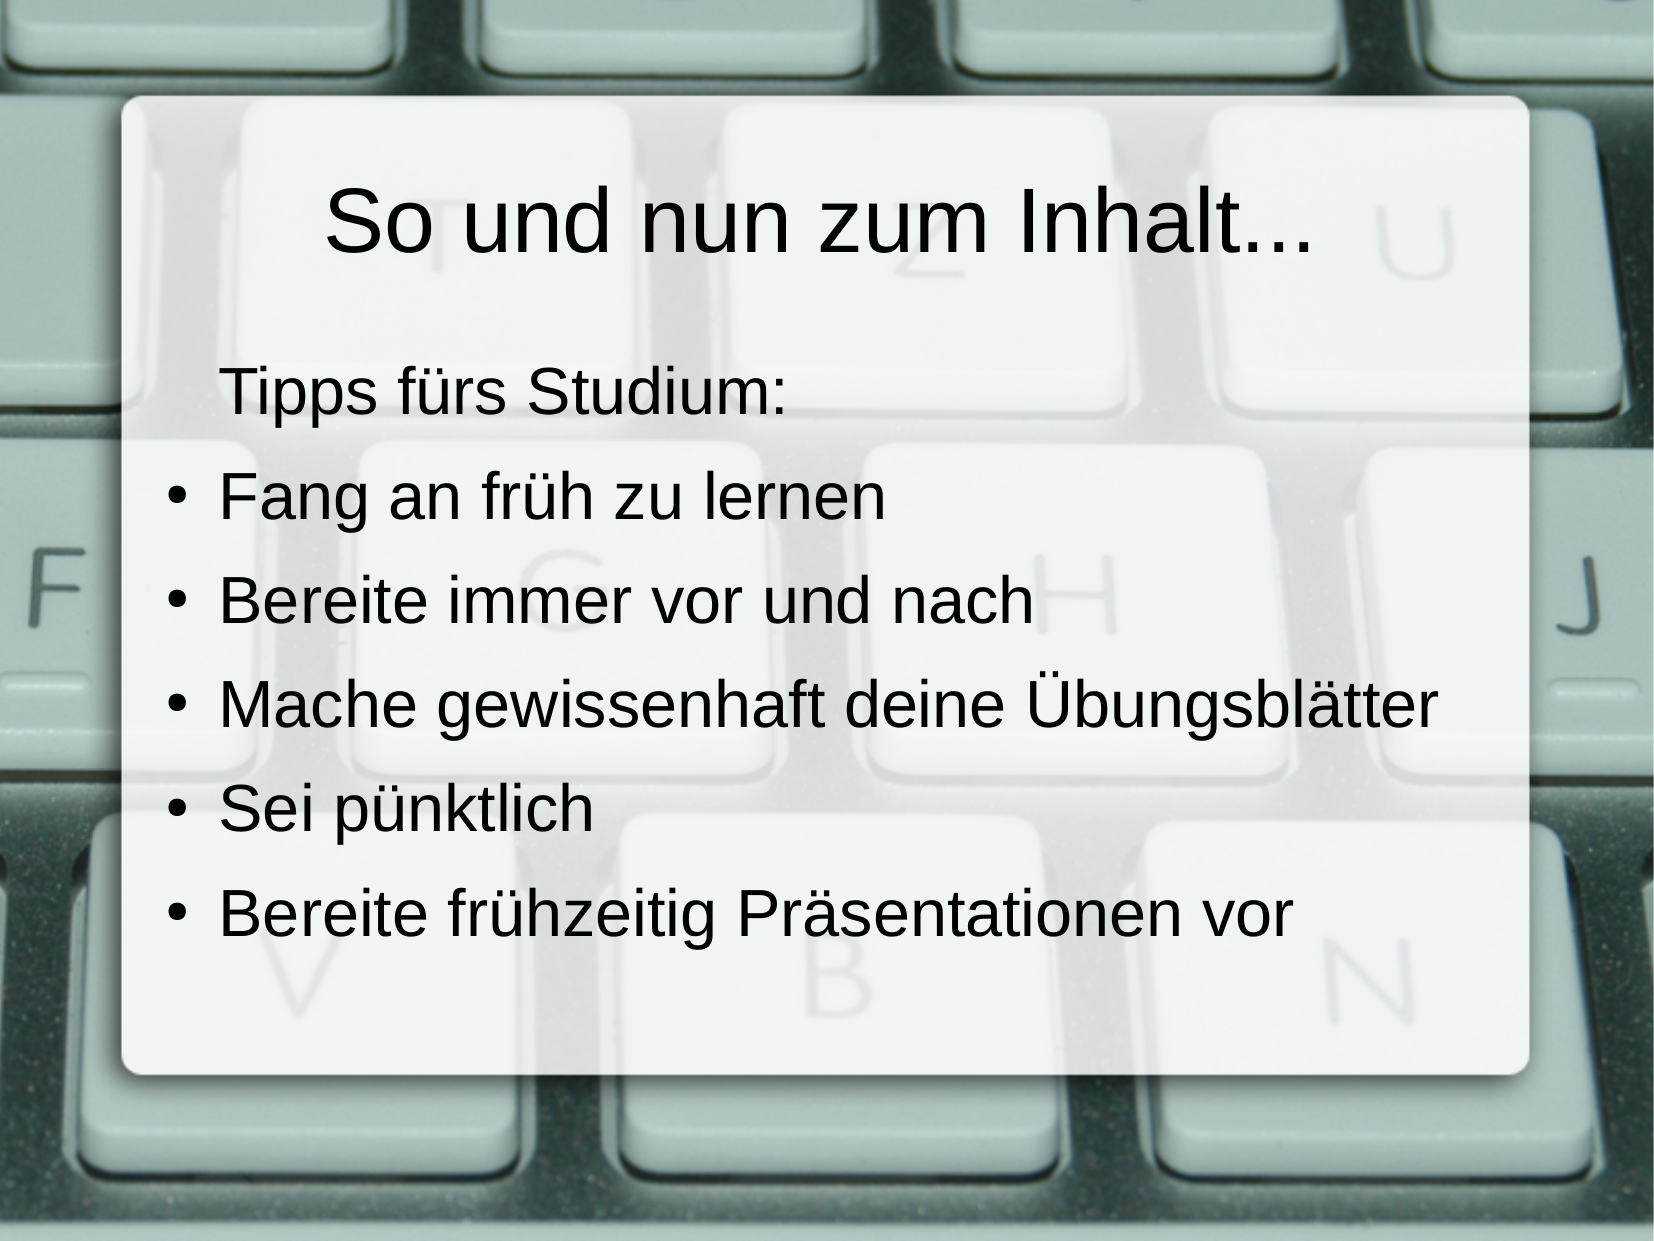

# So und nun zum Inhalt...
Tipps fürs Studium:
Fang an früh zu lernen
Bereite immer vor und nach
Mache gewissenhaft deine Übungsblätter
Sei pünktlich
Bereite frühzeitig Präsentationen vor